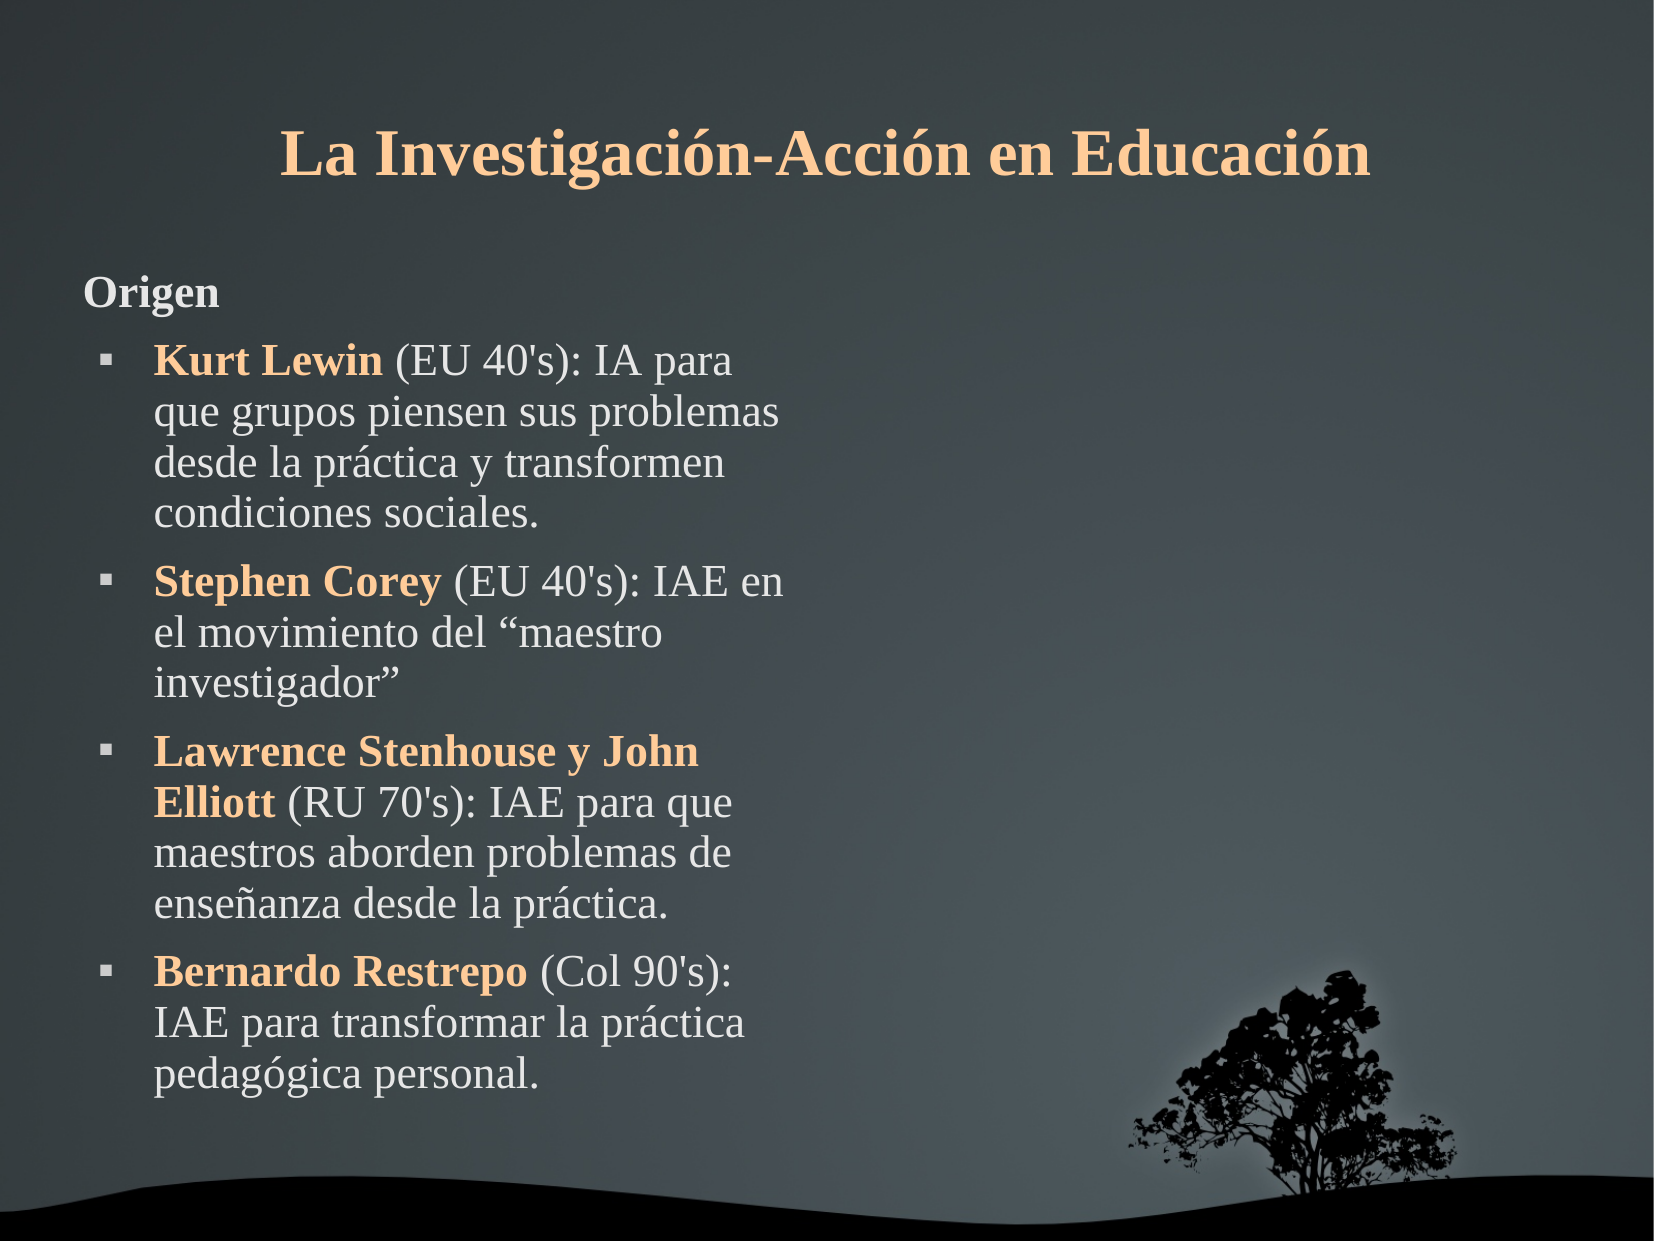

# La Investigación-Acción en Educación
Origen
Kurt Lewin (EU 40's): IA para que grupos piensen sus problemas desde la práctica y transformen condiciones sociales.
Stephen Corey (EU 40's): IAE en el movimiento del “maestro investigador”
Lawrence Stenhouse y John Elliott (RU 70's): IAE para que maestros aborden problemas de enseñanza desde la práctica.
Bernardo Restrepo (Col 90's): IAE para transformar la práctica pedagógica personal.